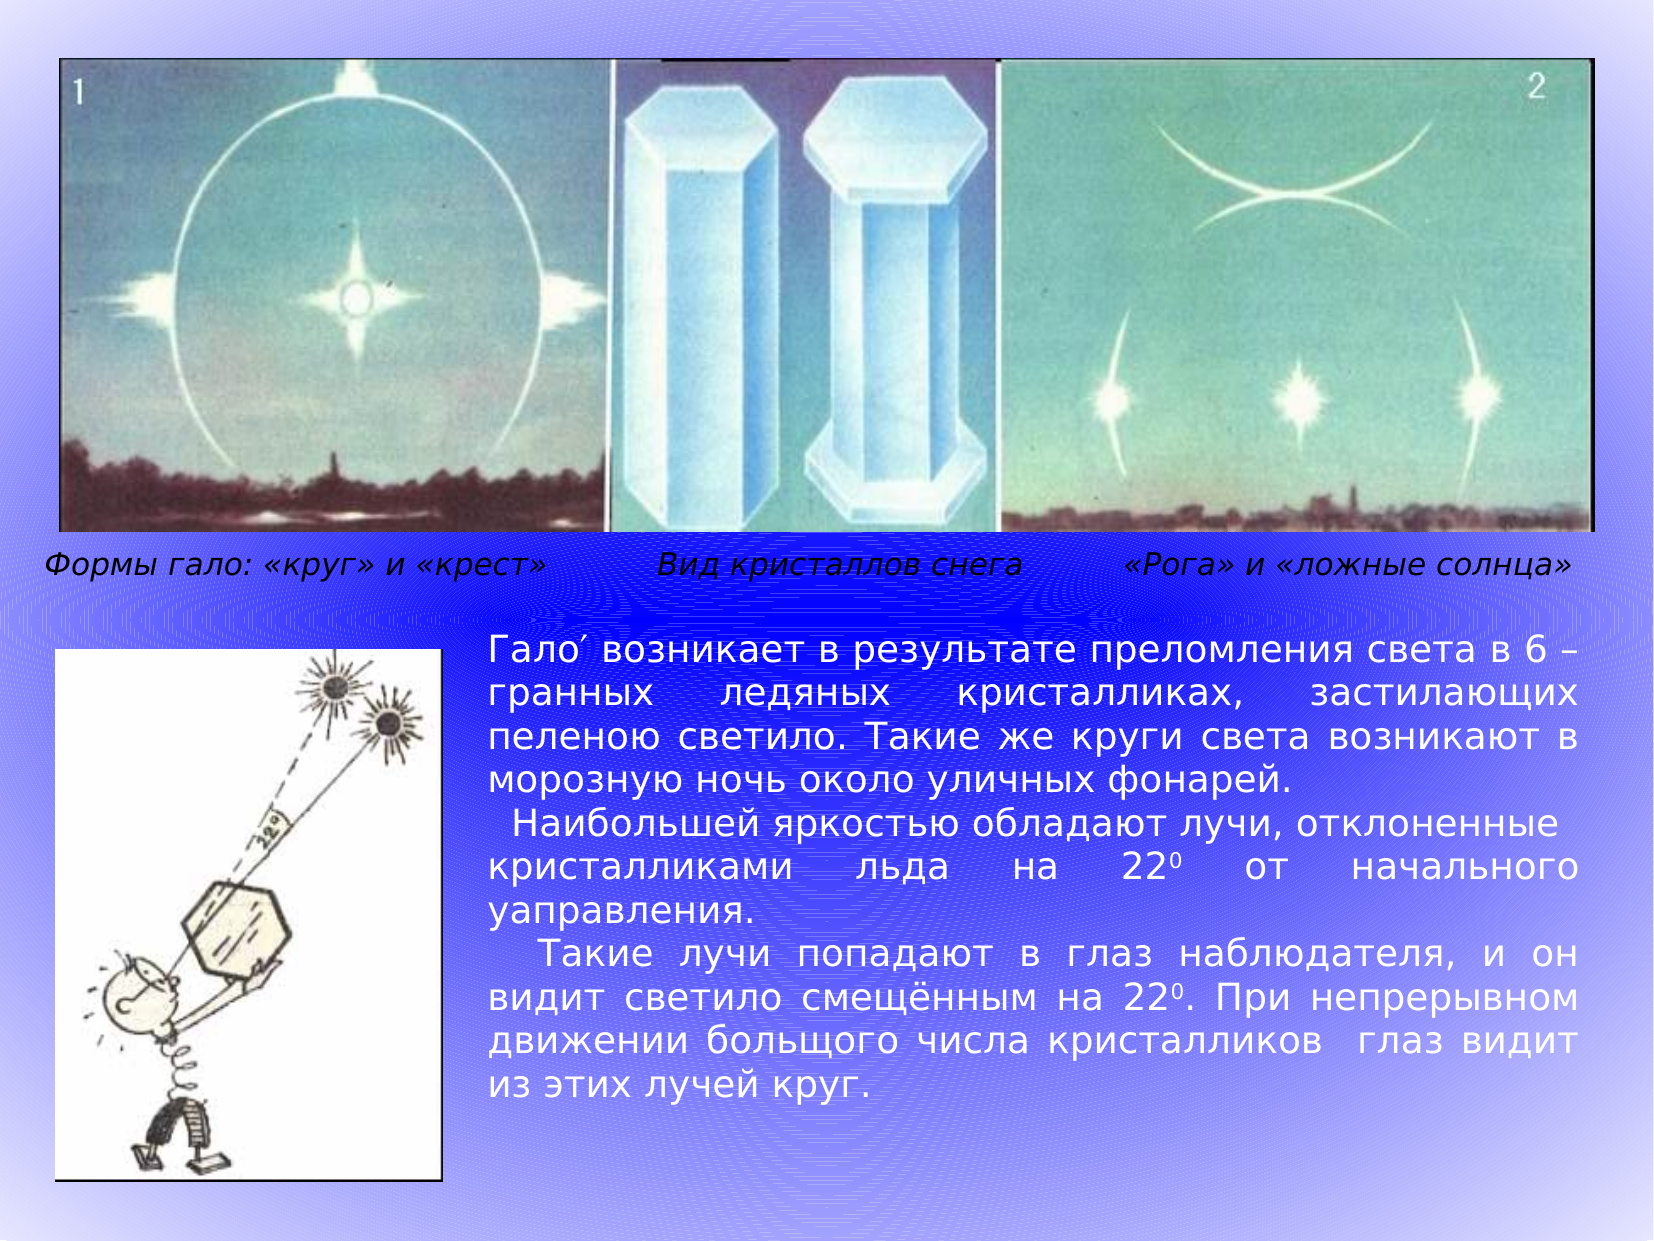

Формы гало: «круг» и «крест» Вид кристаллов снега «Рога» и «ложные солнца»
Гало′ возникает в результате преломления света в 6 – гранных ледяных кристалликах, застилающих пеленою светило. Такие же круги света возникают в морозную ночь около уличных фонарей.
 Наибольшей яркостью обладают лучи, отклоненные
кристалликами льда на 220 от начального yаправления.
 Такие лучи попадают в глаз наблюдателя, и он видит светило смещённым на 220. При непрерывном движении больщого числа кристалликов глаз видит из этих лучей круг.